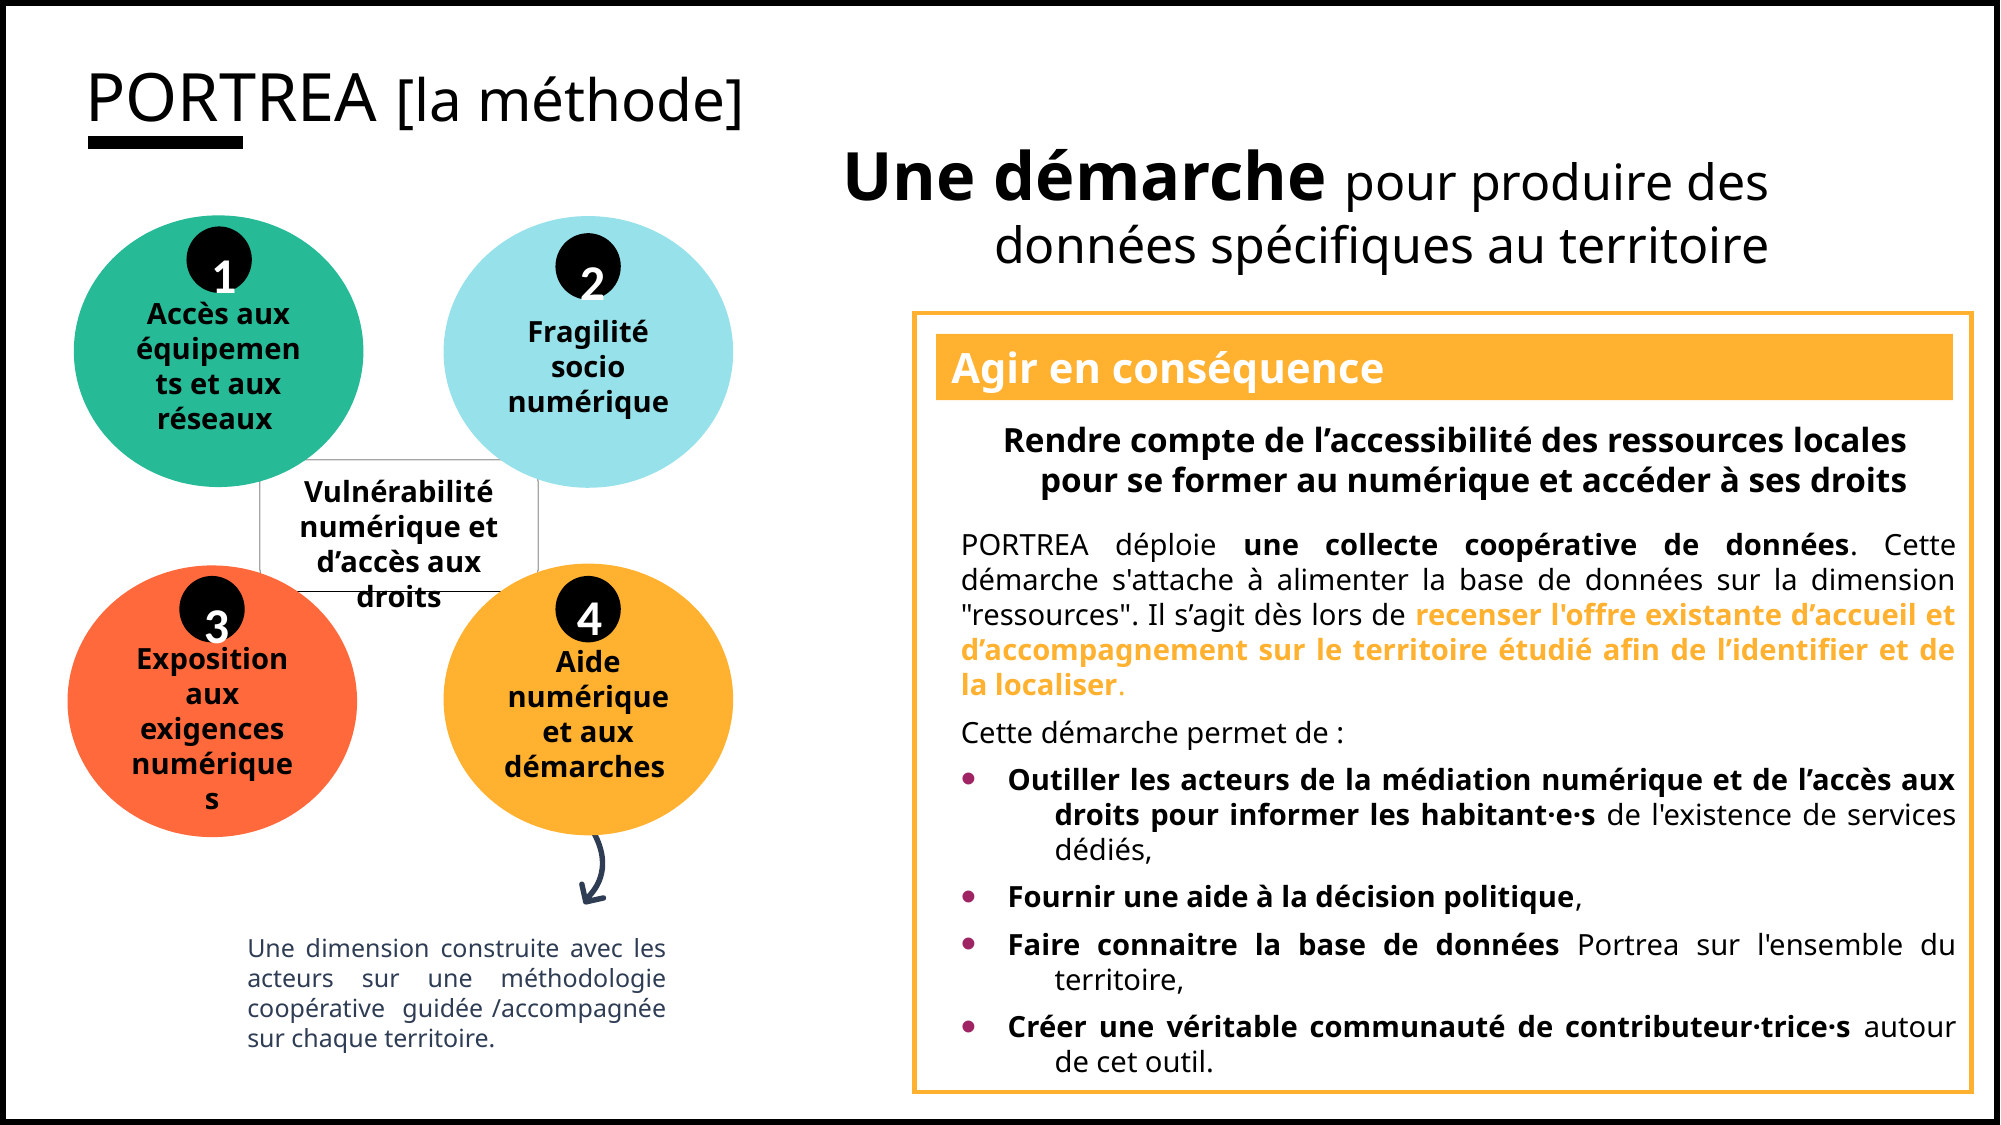

PORTREA [la méthode]
Une démarche pour produire des données spécifiques au territoire
Accès aux équipements et aux réseaux
Fragilité socio numérique
1
2
Agir en conséquence
Rendre compte de l’accessibilité des ressources locales pour se former au numérique et accéder à ses droits
Vulnérabilité numérique et d’accès aux droits
PORTREA déploie une collecte coopérative de données. Cette démarche s'attache à alimenter la base de données sur la dimension "ressources". Il s’agit dès lors de recenser l'offre existante d’accueil et d’accompagnement sur le territoire étudié afin de l’identifier et de la localiser.
Cette démarche permet de :
Outiller les acteurs de la médiation numérique et de l’accès aux droits pour informer les habitant·e·s de l'existence de services dédiés,
Fournir une aide à la décision politique,
Faire connaitre la base de données Portrea sur l'ensemble du territoire,
Créer une véritable communauté de contributeur·trice·s autour de cet outil.
Aide numérique et aux démarches
Exposition aux exigences numériques
3
4
Une dimension construite avec les acteurs sur une méthodologie coopérative guidée /accompagnée sur chaque territoire.